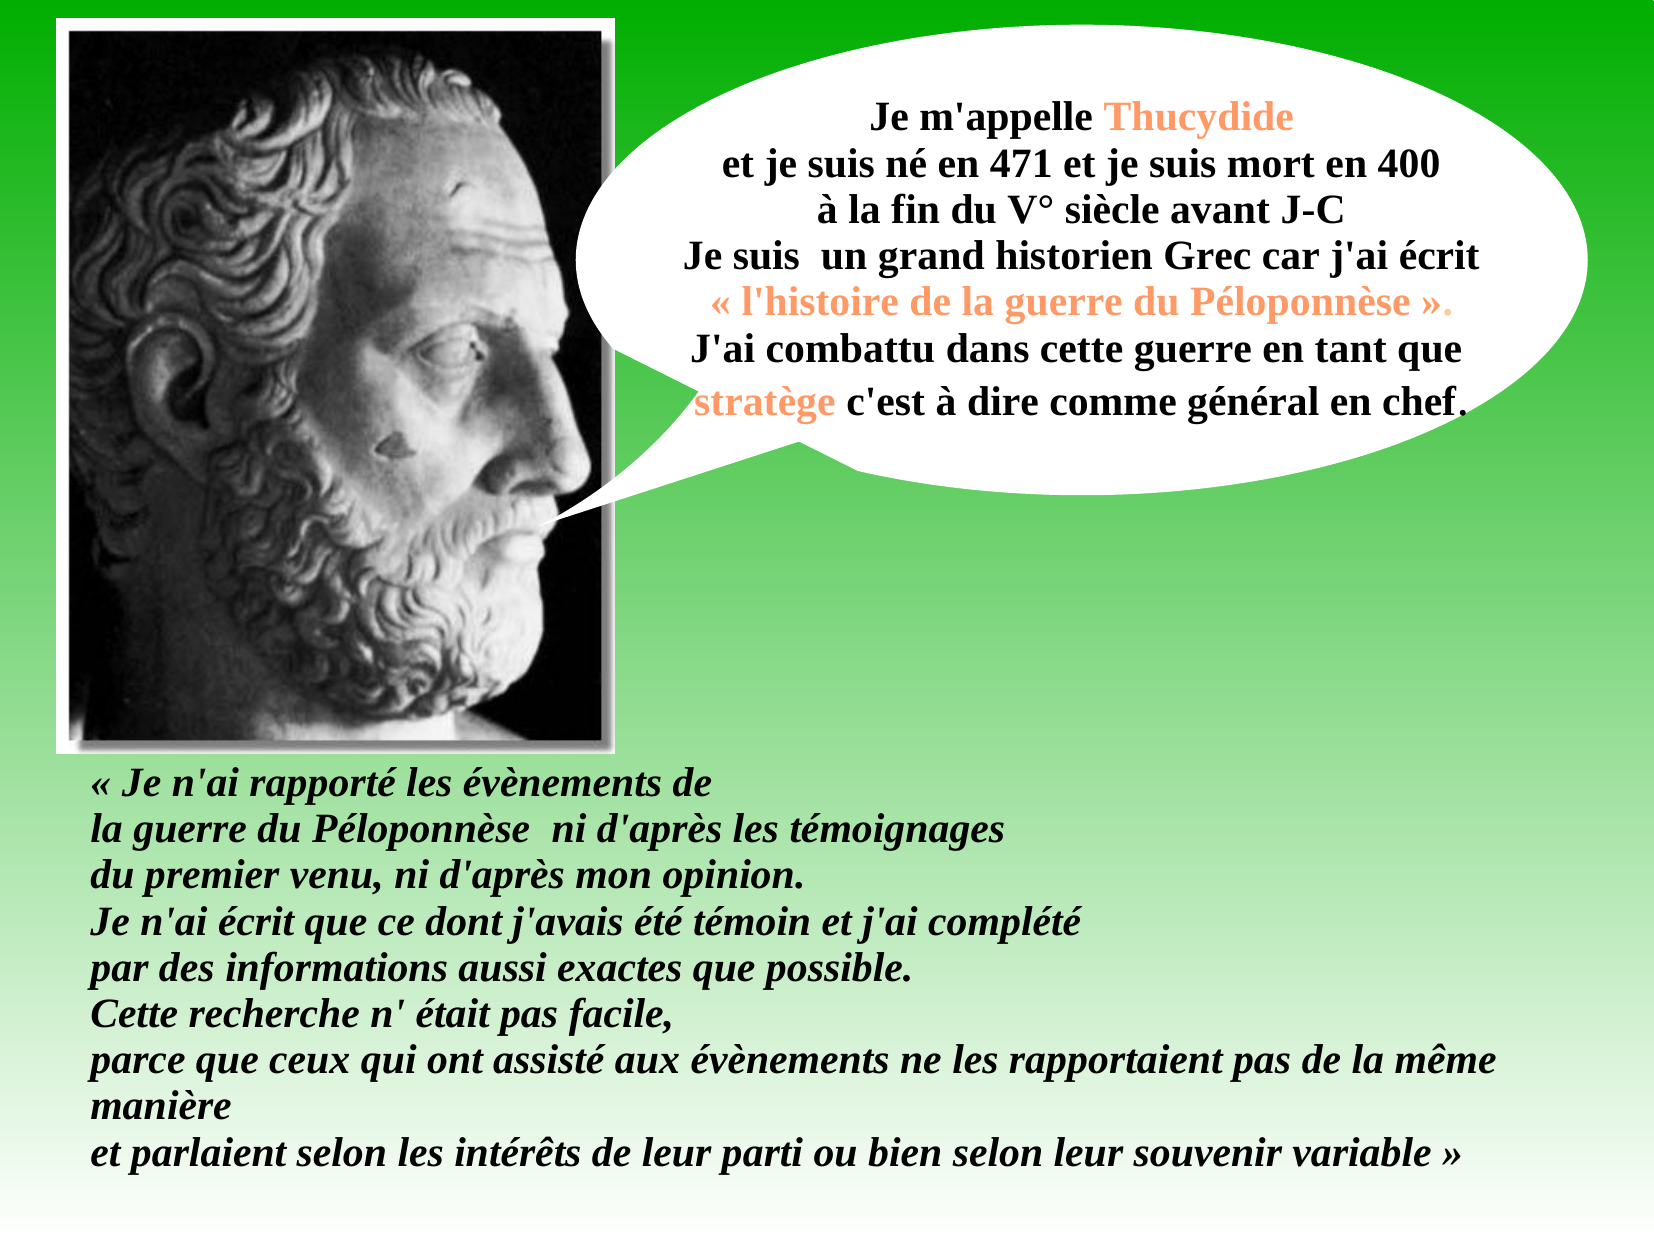

Je m'appelle Thucydide
et je suis né en 471 et je suis mort en 400
à la fin du V° siècle avant J-C
Je suis un grand historien Grec car j'ai écrit
« l'histoire de la guerre du Péloponnèse ».
J'ai combattu dans cette guerre en tant que
stratège c'est à dire comme général en chef.
« Je n'ai rapporté les évènements de
la guerre du Péloponnèse ni d'après les témoignages
du premier venu, ni d'après mon opinion.
Je n'ai écrit que ce dont j'avais été témoin et j'ai complété
par des informations aussi exactes que possible.
Cette recherche n' était pas facile,
parce que ceux qui ont assisté aux évènements ne les rapportaient pas de la même manière
et parlaient selon les intérêts de leur parti ou bien selon leur souvenir variable »